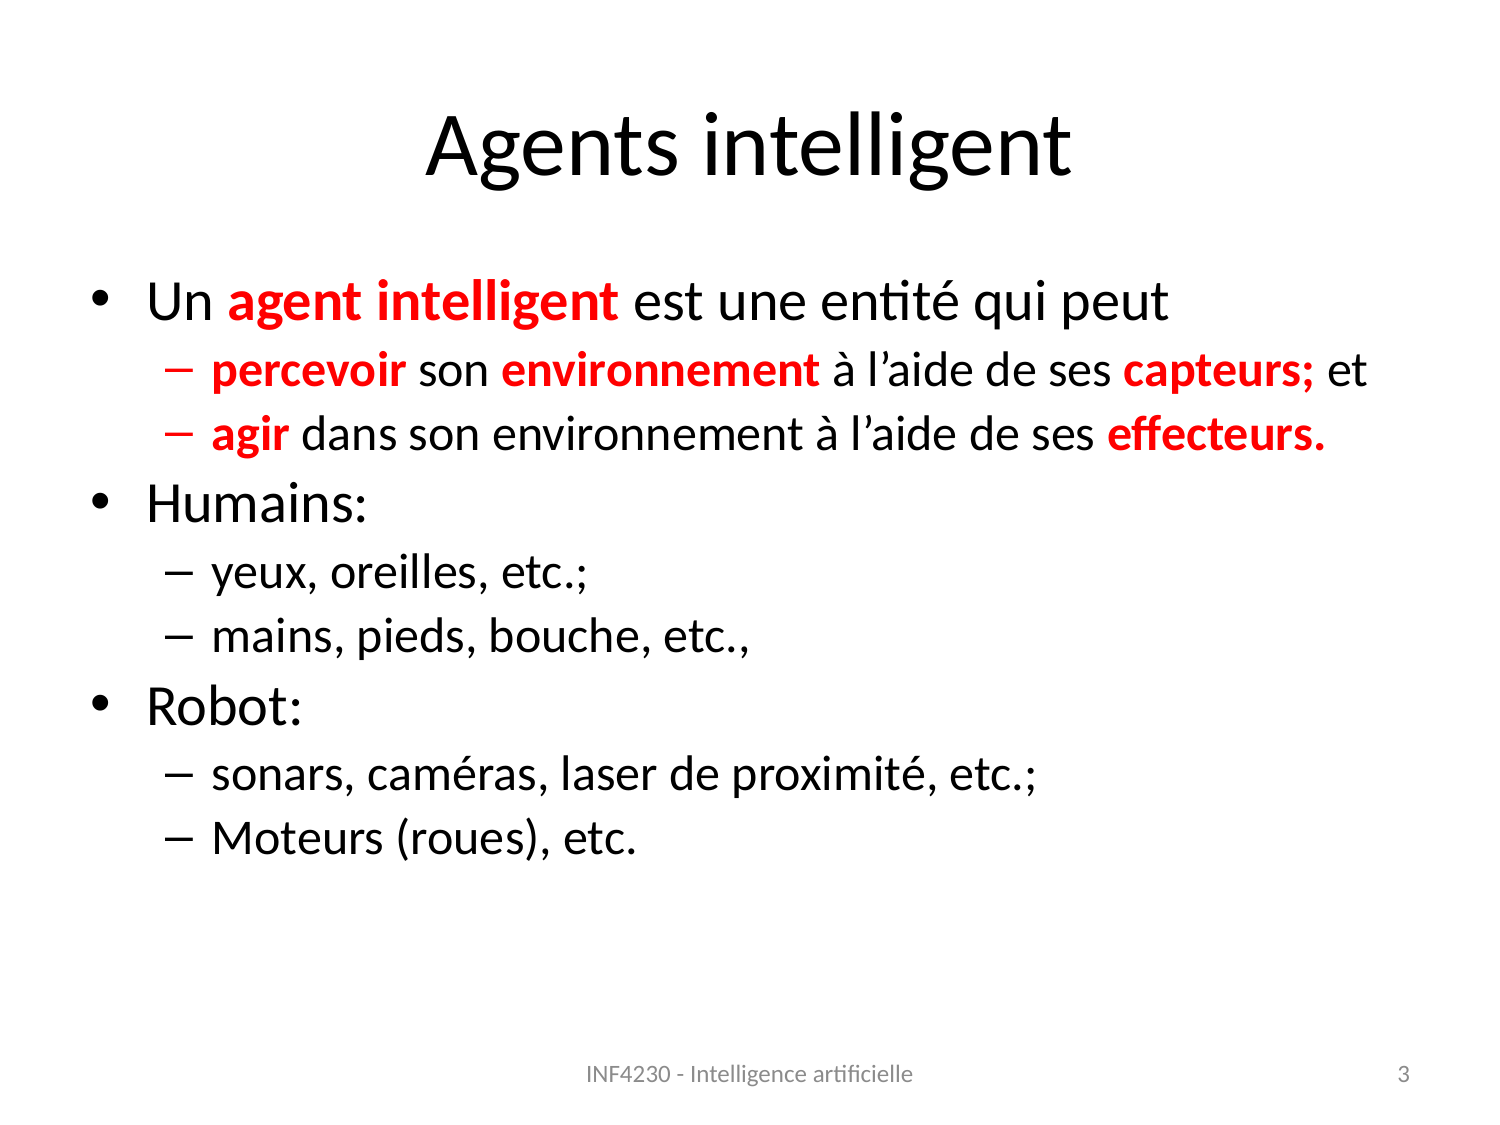

# Agents intelligent
Un agent intelligent est une entité qui peut
percevoir son environnement à l’aide de ses capteurs; et
agir dans son environnement à l’aide de ses effecteurs.
Humains:
yeux, oreilles, etc.;
mains, pieds, bouche, etc.,
Robot:
sonars, caméras, laser de proximité, etc.;
Moteurs (roues), etc.
INF4230 - Intelligence artificielle